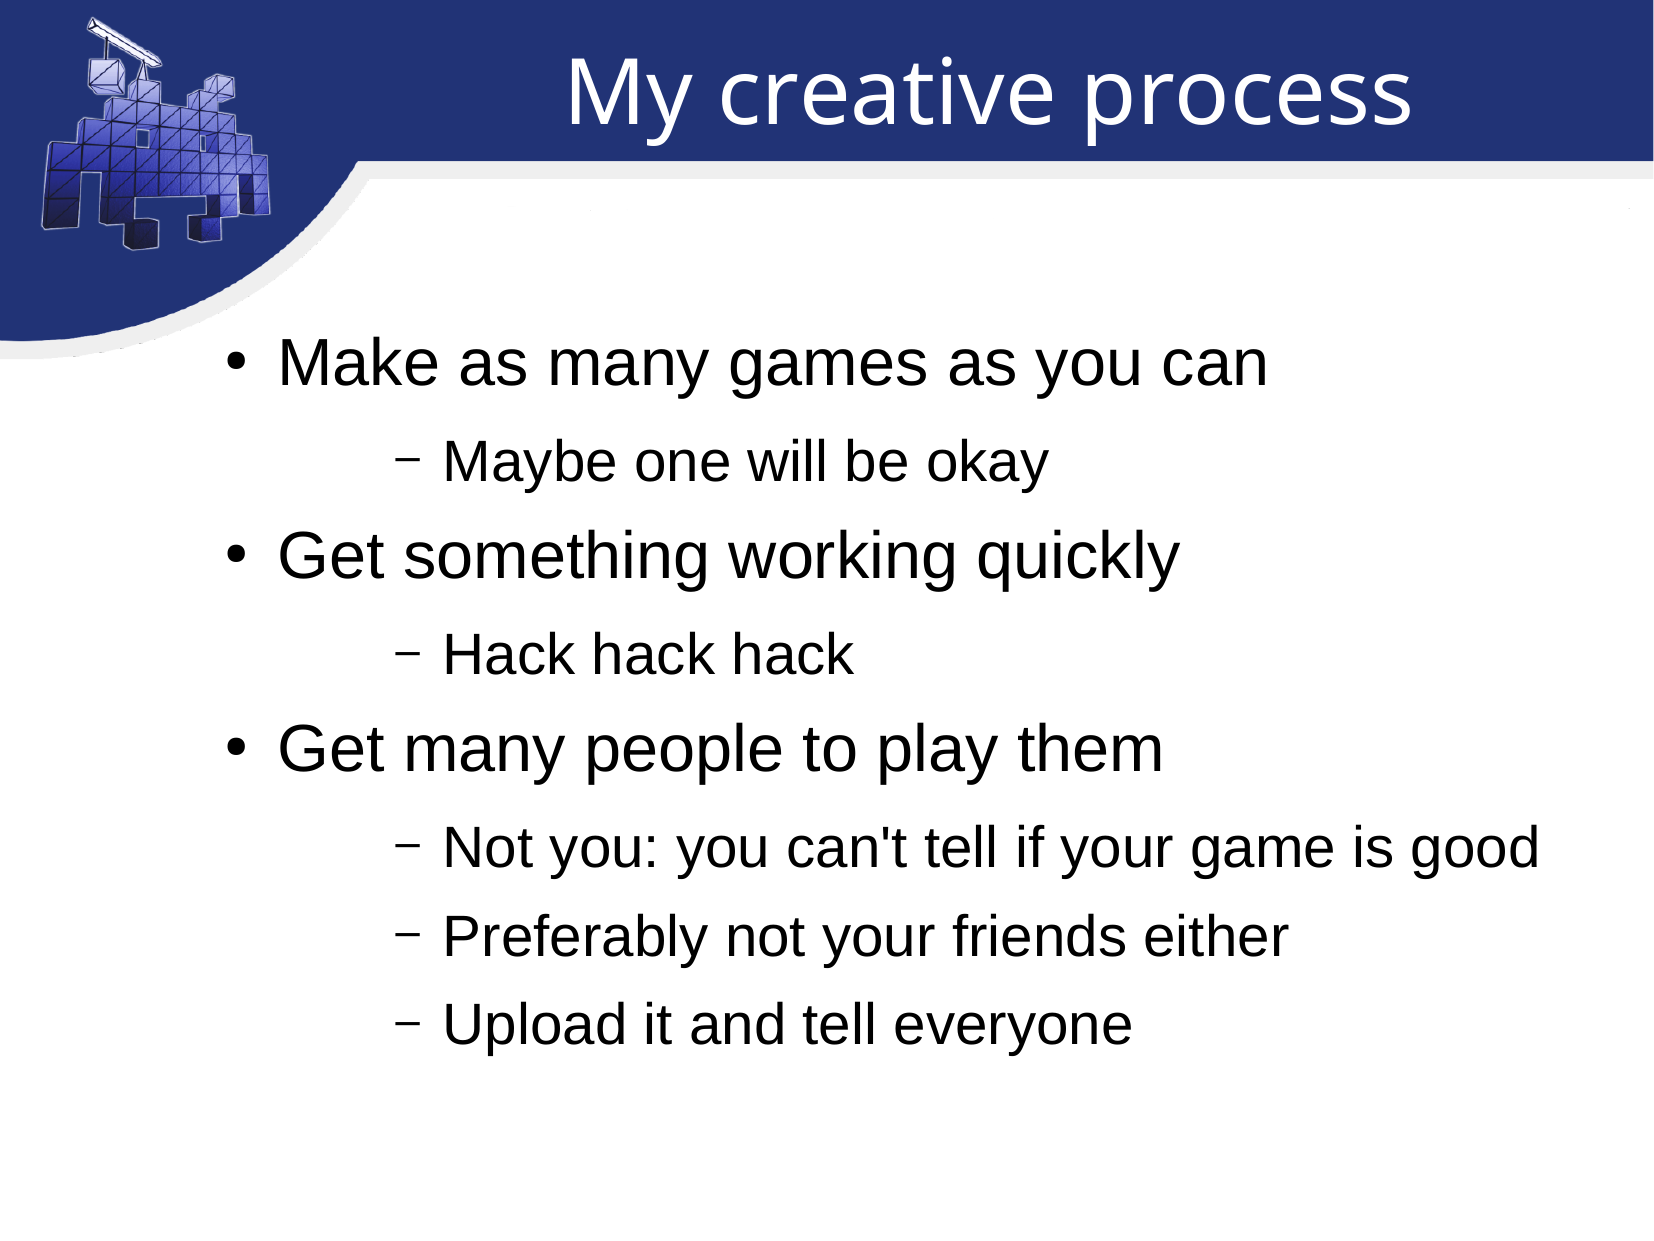

# My creative process
Make as many games as you can
Maybe one will be okay
Get something working quickly
Hack hack hack
Get many people to play them
Not you: you can't tell if your game is good
Preferably not your friends either
Upload it and tell everyone